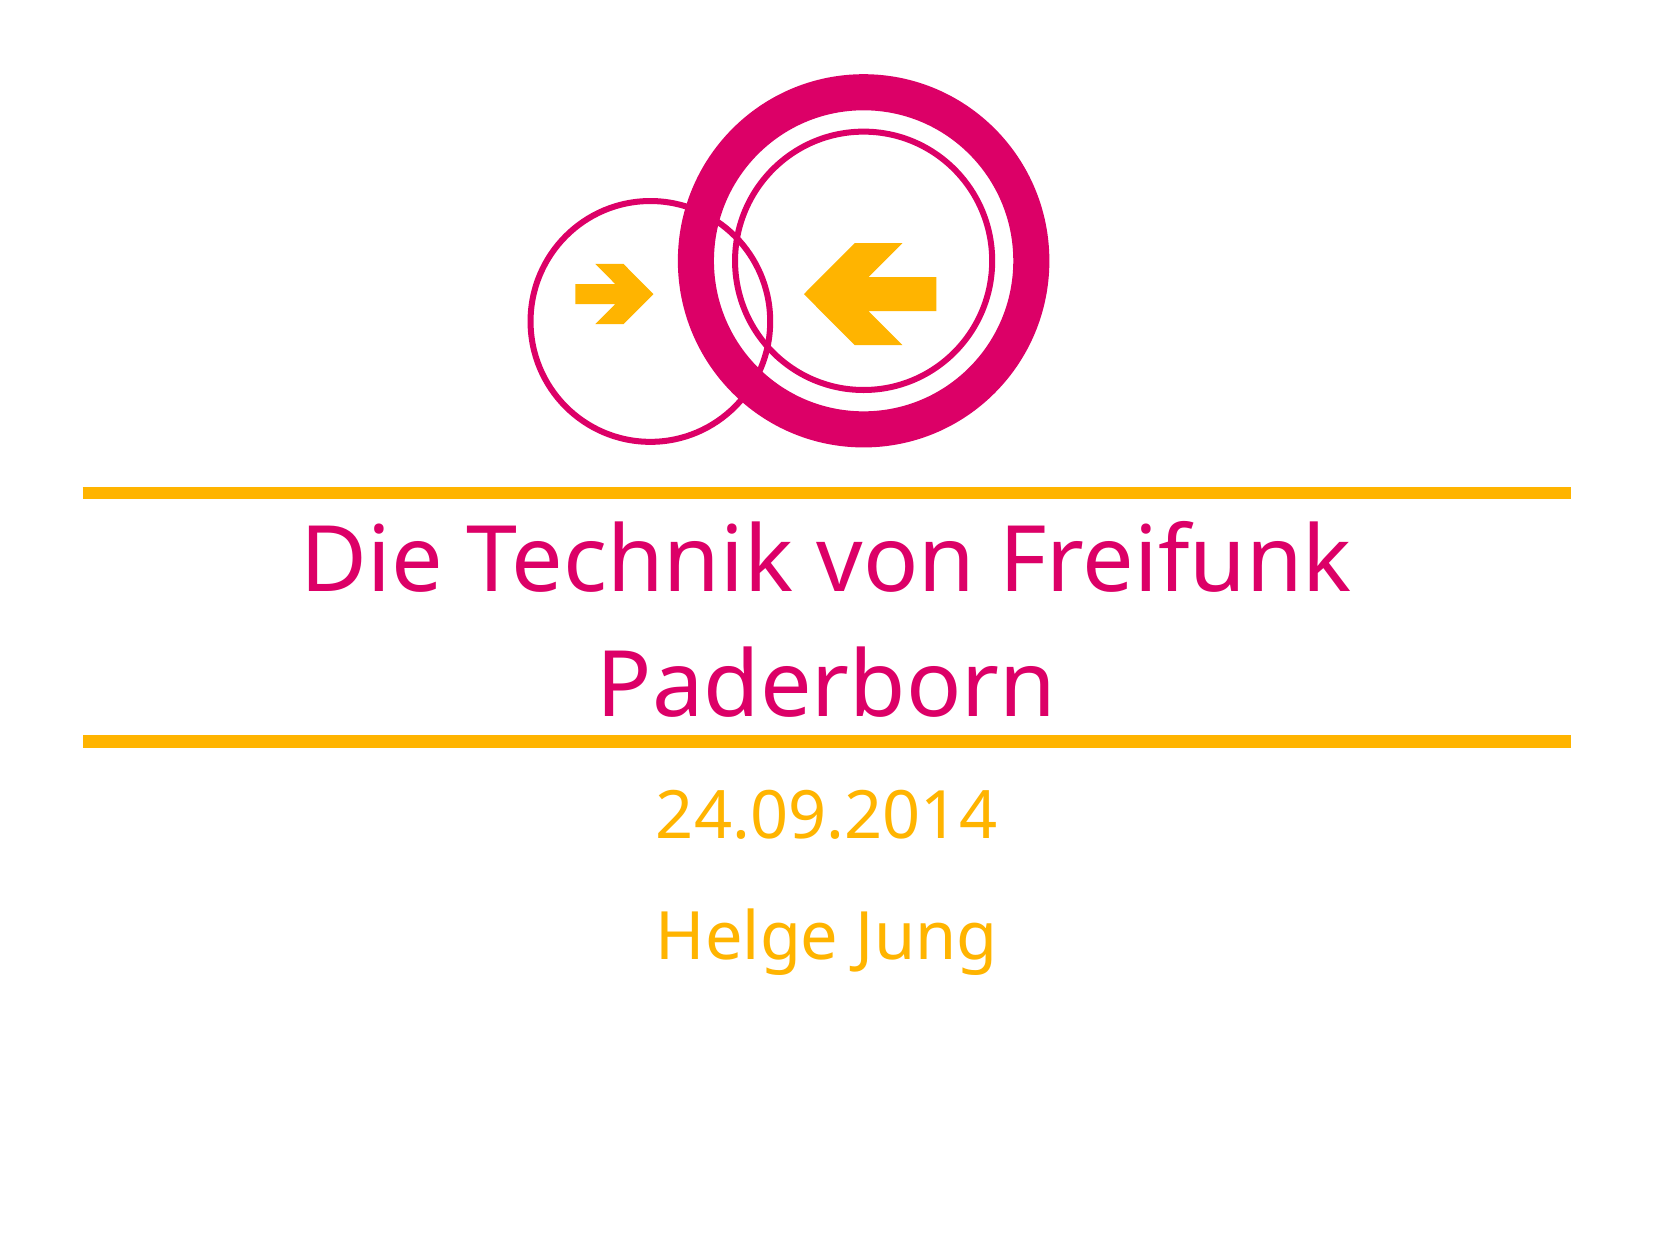

# Die Technik von Freifunk Paderborn
24.09.2014
Helge Jung
stellt sich vor
1